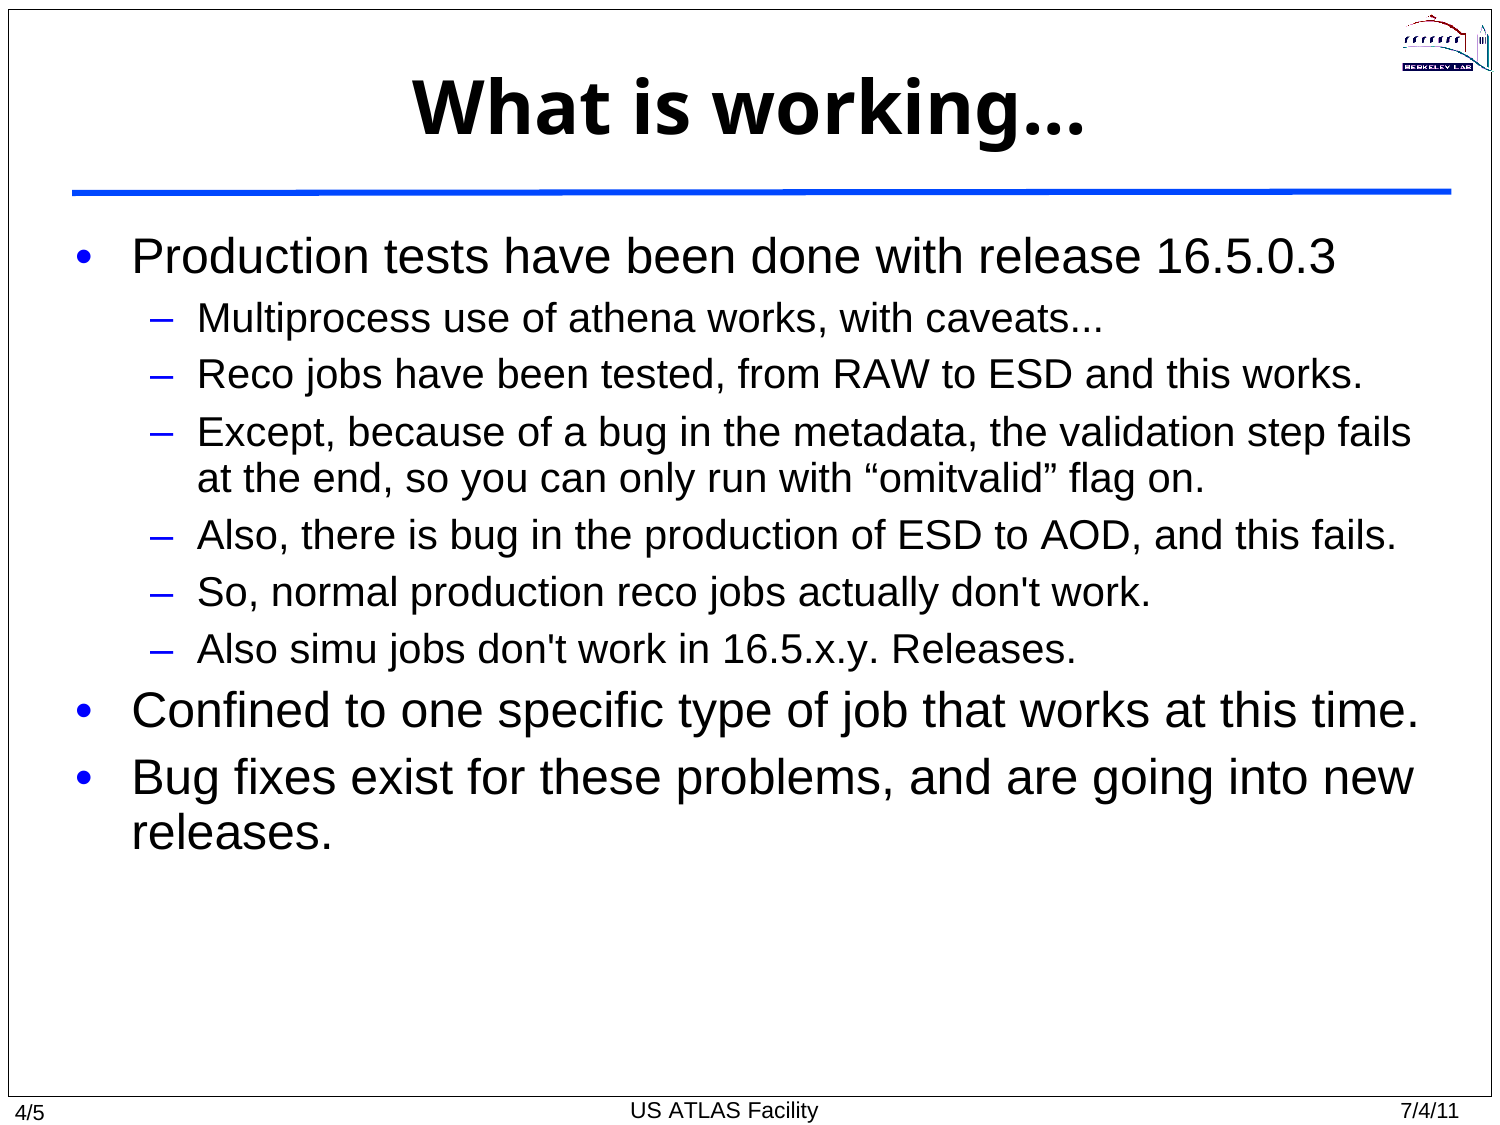

# What is working...
Production tests have been done with release 16.5.0.3
Multiprocess use of athena works, with caveats...
Reco jobs have been tested, from RAW to ESD and this works.
Except, because of a bug in the metadata, the validation step fails at the end, so you can only run with “omitvalid” flag on.
Also, there is bug in the production of ESD to AOD, and this fails.
So, normal production reco jobs actually don't work.
Also simu jobs don't work in 16.5.x.y. Releases.
Confined to one specific type of job that works at this time.
Bug fixes exist for these problems, and are going into new releases.
US ATLAS Facility
11/10/10
4